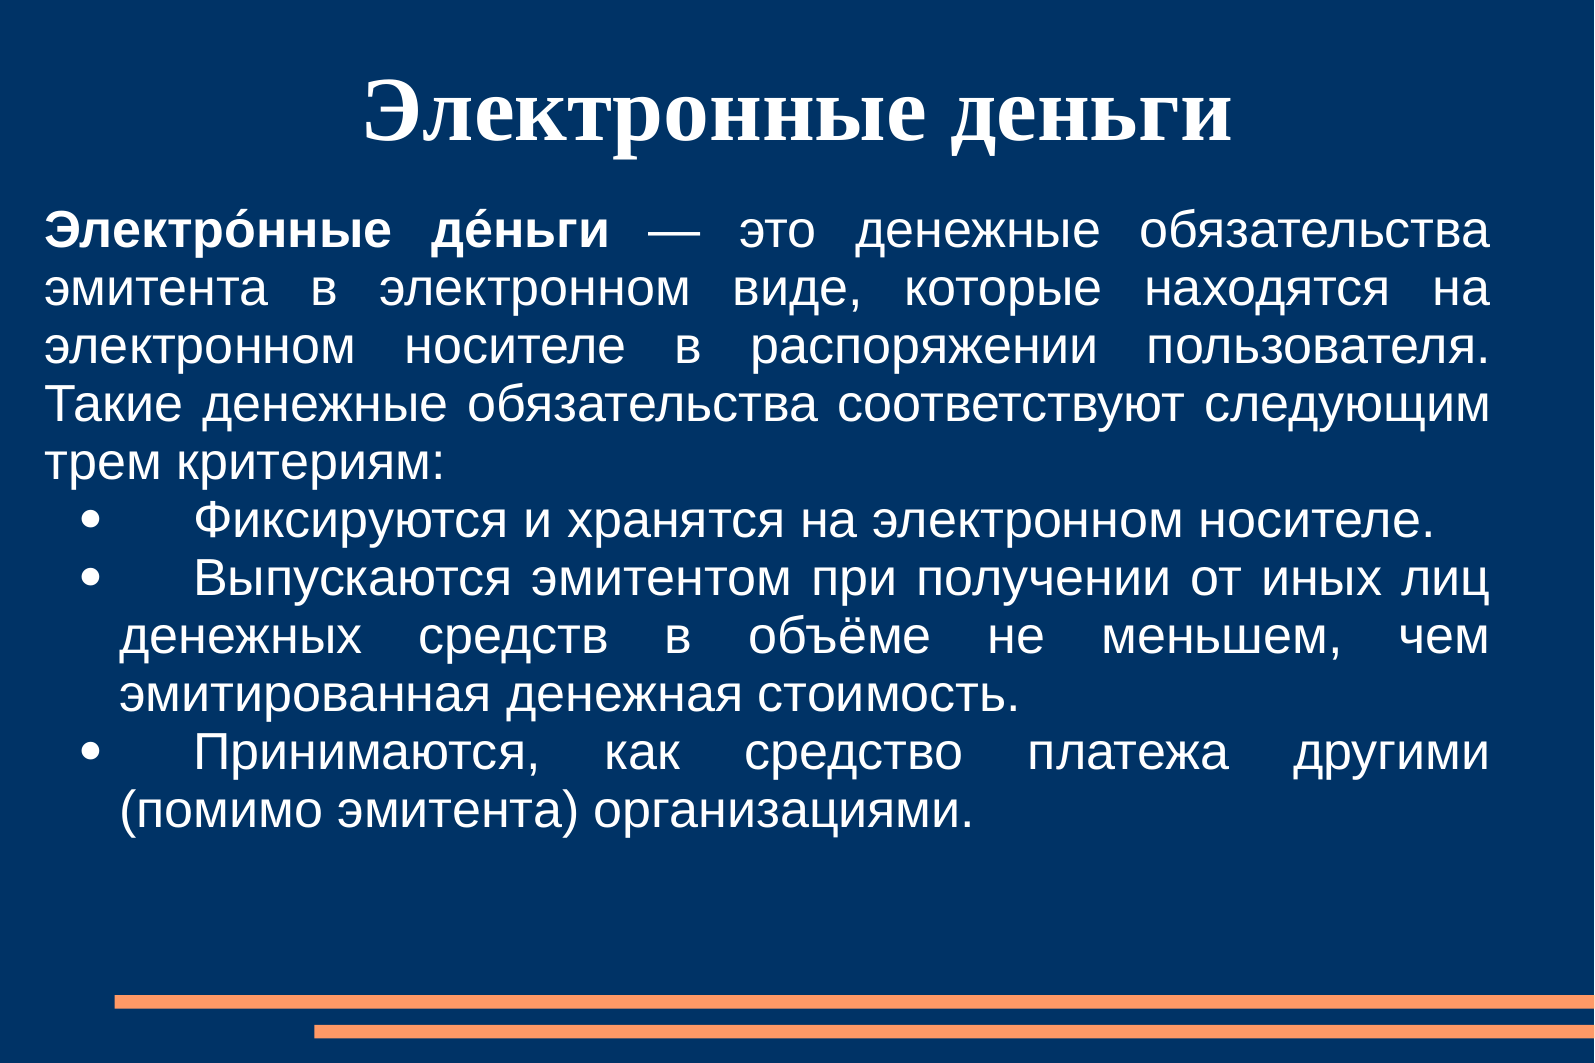

Электронные деньги
Электро́нные де́ньги — это денежные обязательства эмитента в электронном виде, которые находятся на электронном носителе в распоряжении пользователя. Такие денежные обязательства соответствуют следующим трем критериям:
·	Фиксируются и хранятся на электронном носителе.
·	Выпускаются эмитентом при получении от иных лиц денежных средств в объёме не меньшем, чем эмитированная денежная стоимость.
·	Принимаются, как средство платежа другими (помимо эмитента) организациями.